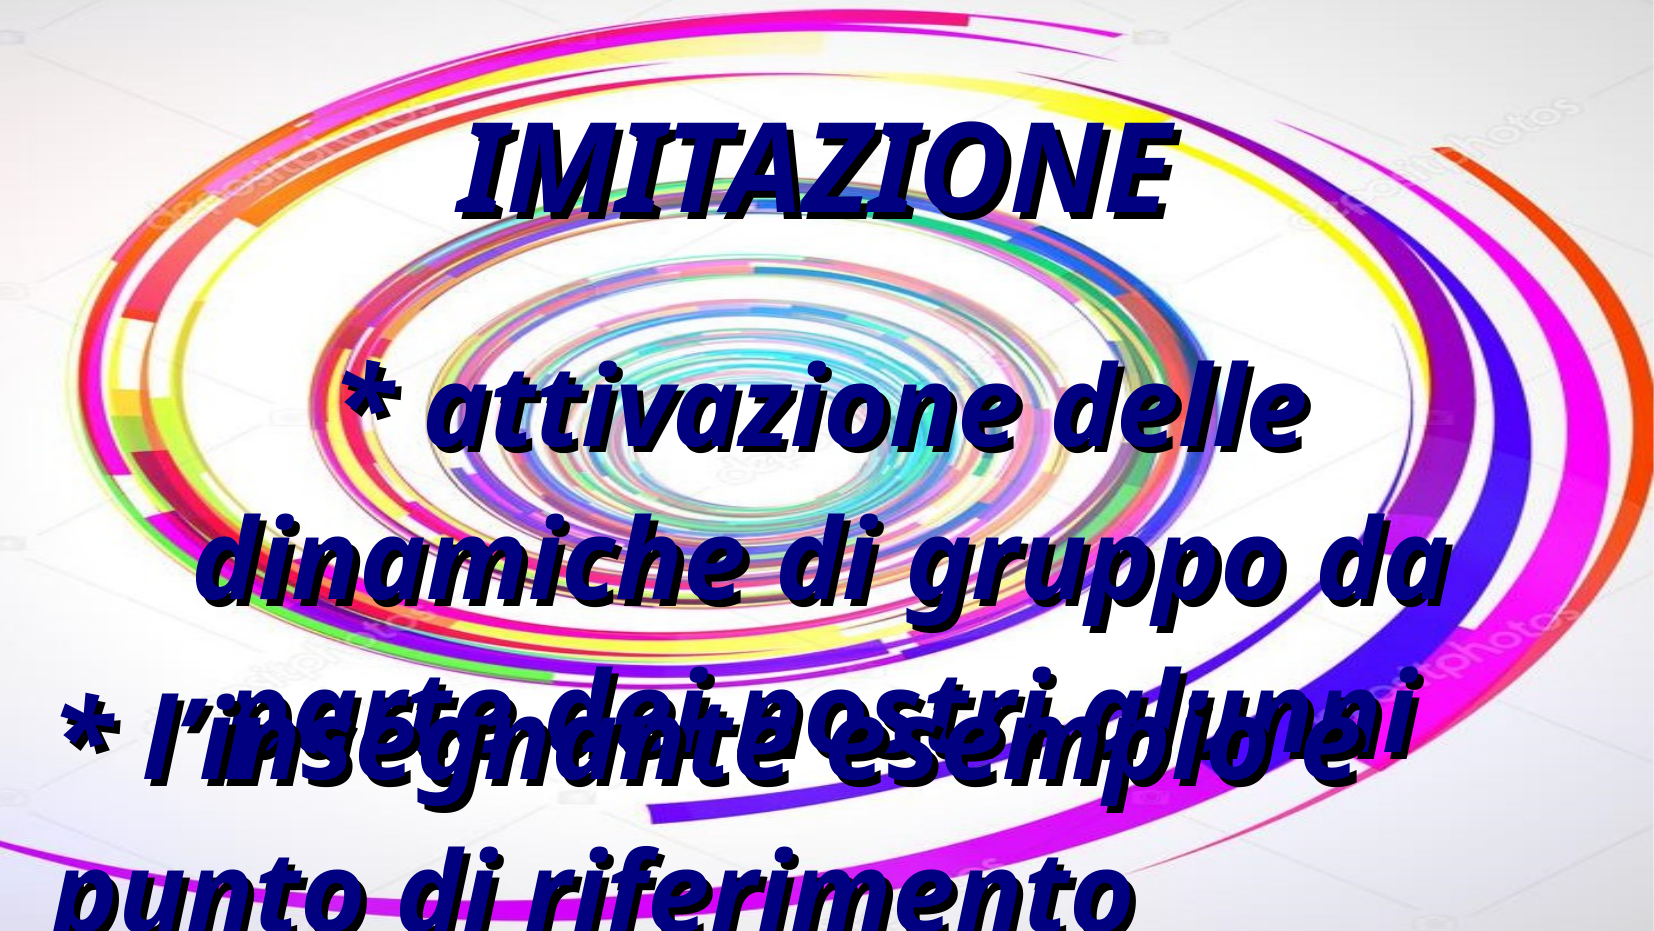

IMITAZIONE
* attivazione delle dinamiche di gruppo da parte dei nostri alunni
* l’insegnante esempio e punto di riferimento